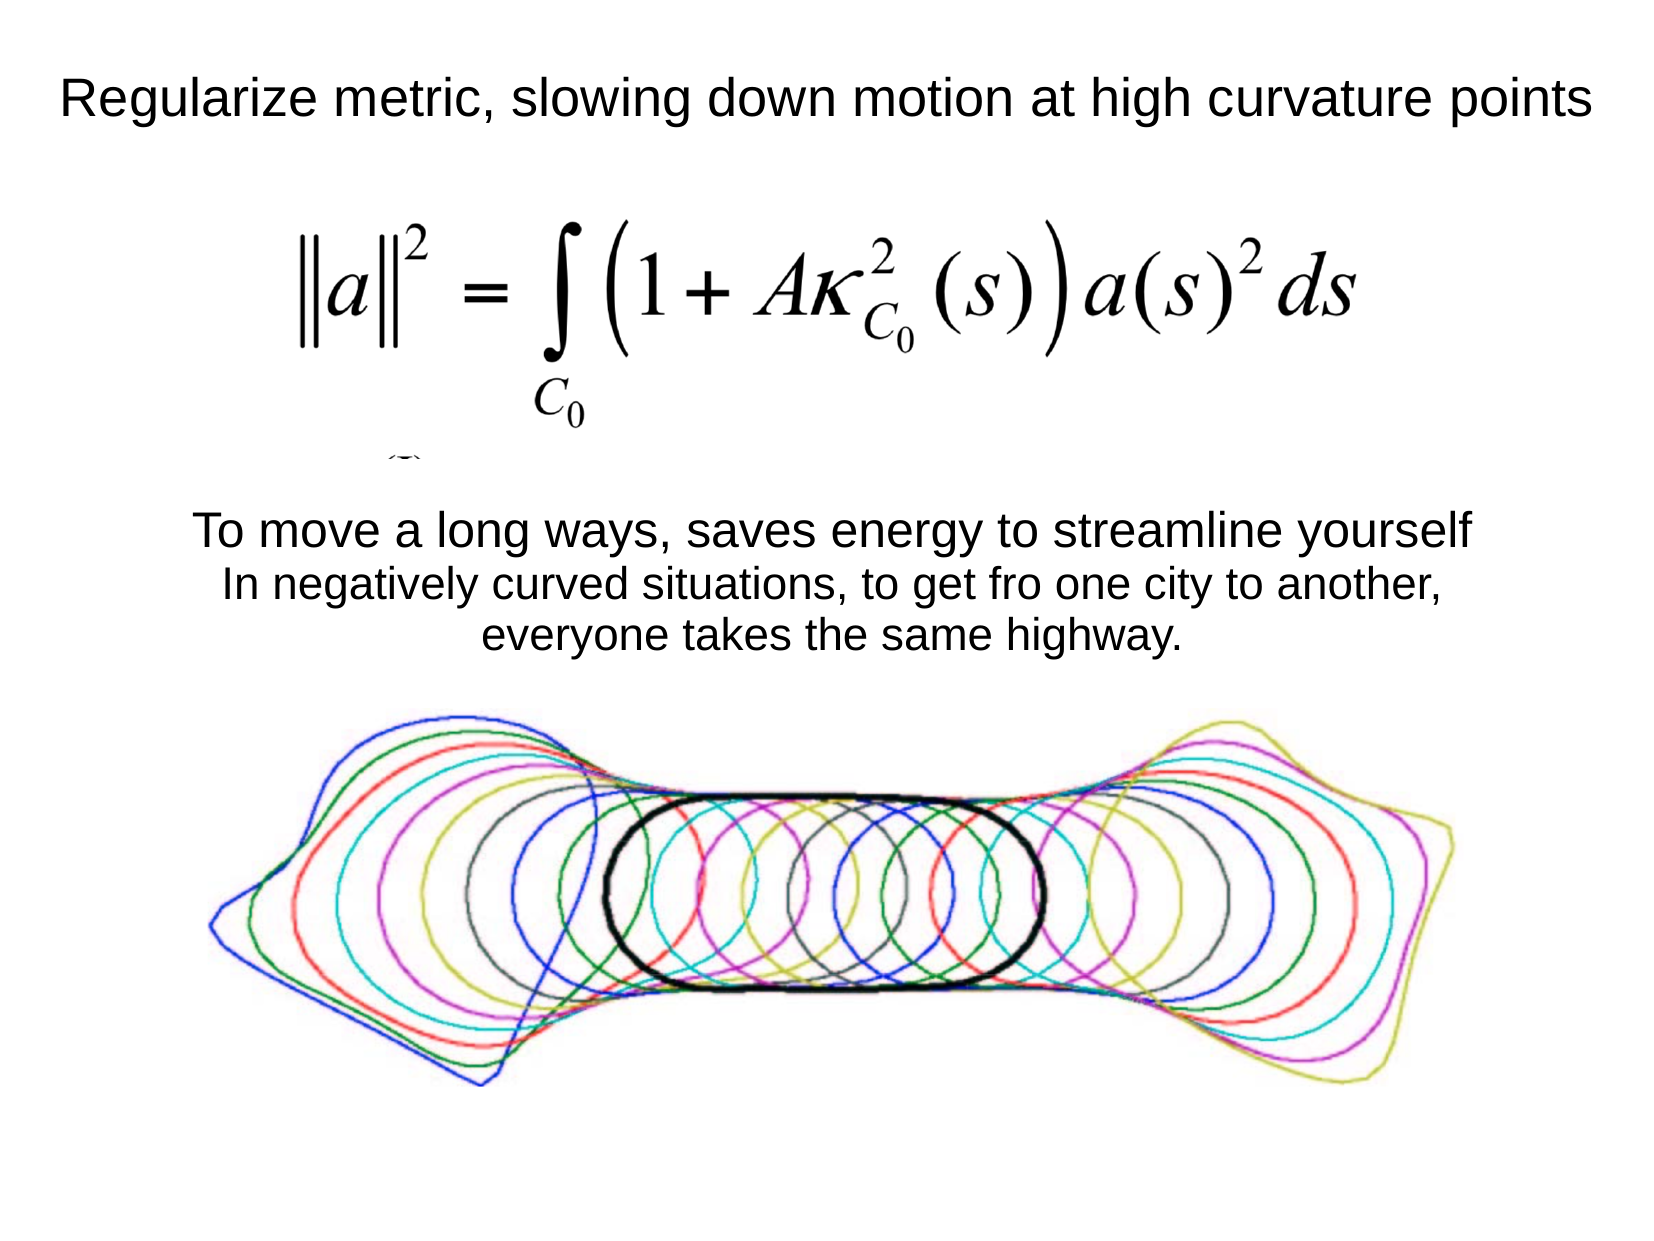

Regularize metric, slowing down motion at high curvature points
To move a long ways, saves energy to streamline yourself
In negatively curved situations, to get fro one city to another, everyone takes the same highway.